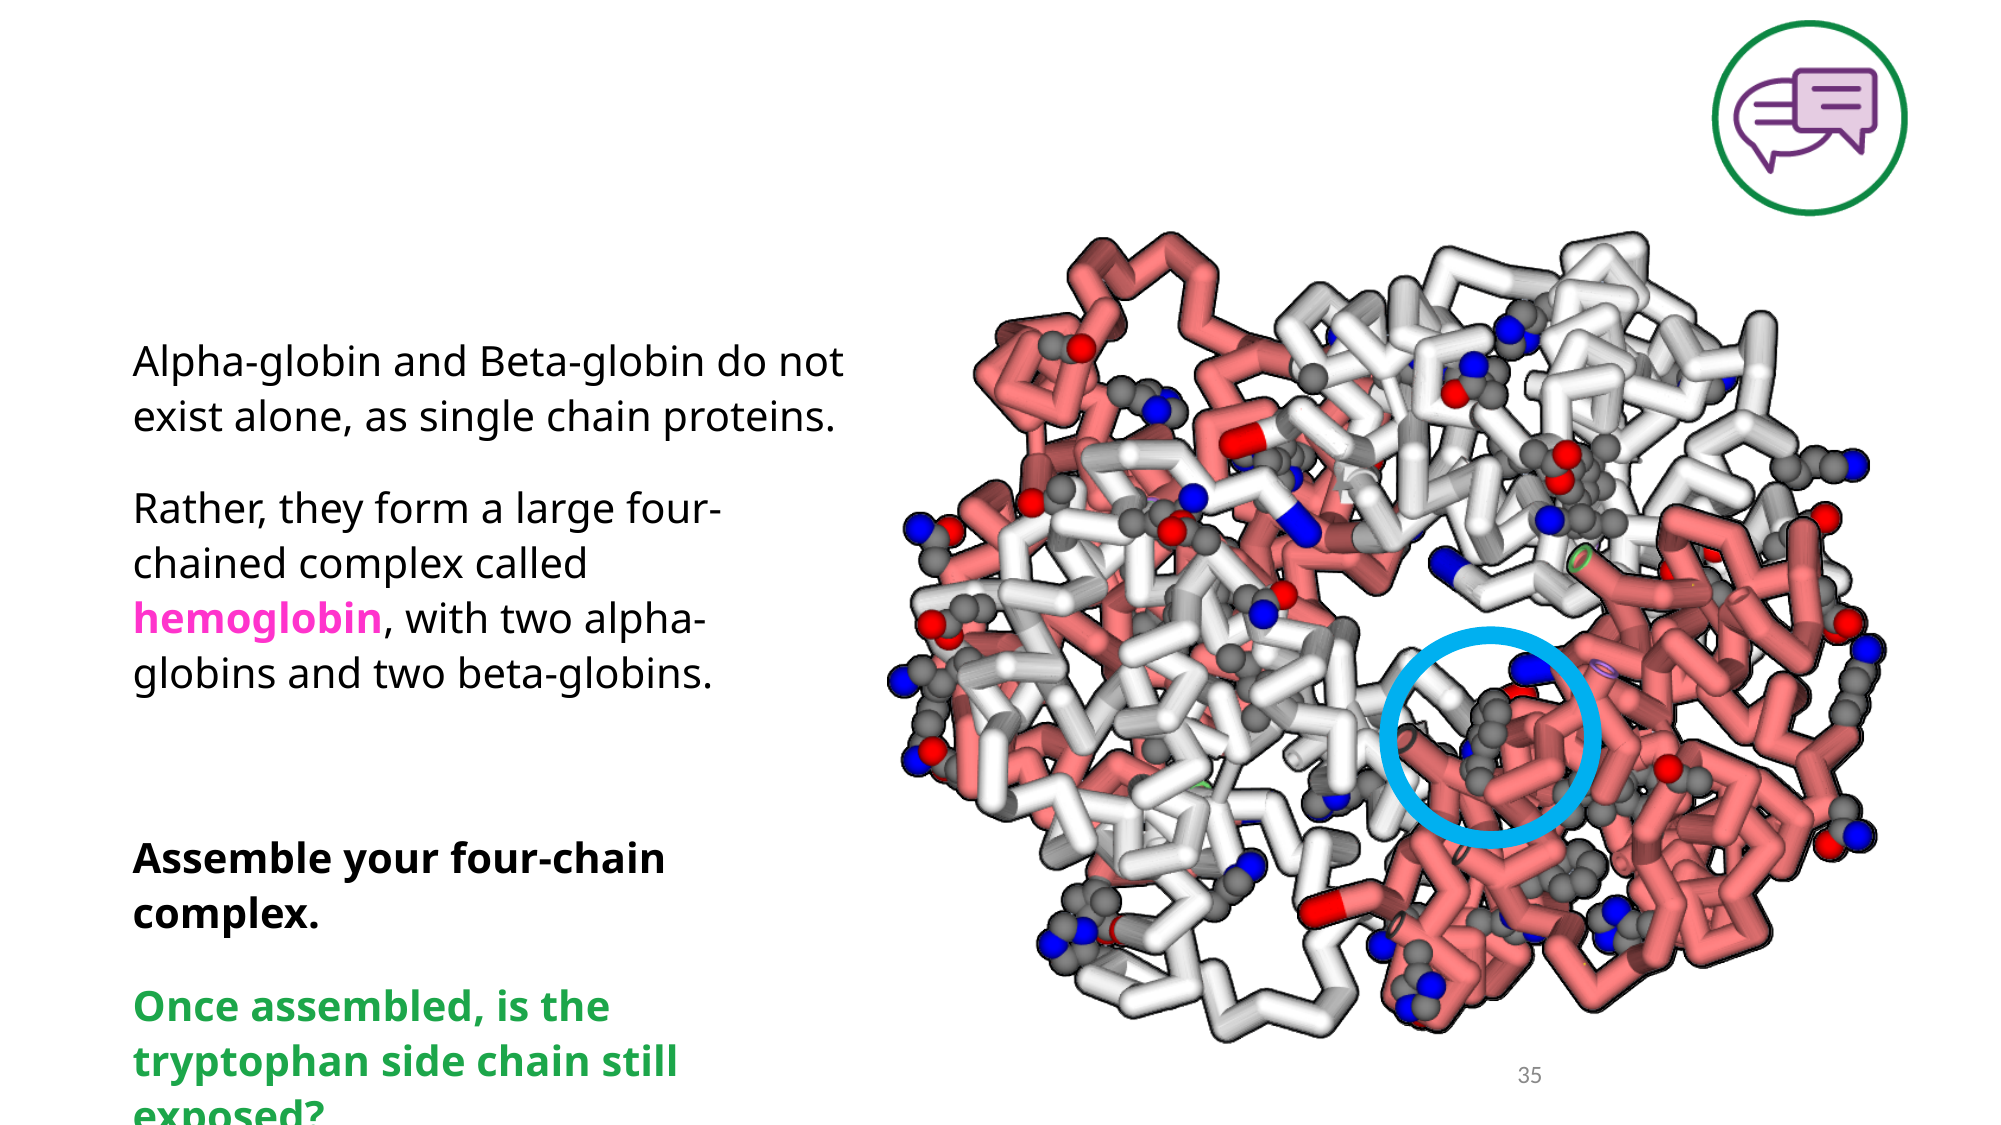

Quaternary Structure: Multiple Protein Chains
Alpha-globin and Beta-globin do not exist alone, as single chain proteins.
Rather, they form a large four-chained complex called hemoglobin, with two alpha-globins and two beta-globins.
Assemble your four-chain complex.
Once assembled, is the tryptophan side chain still exposed?